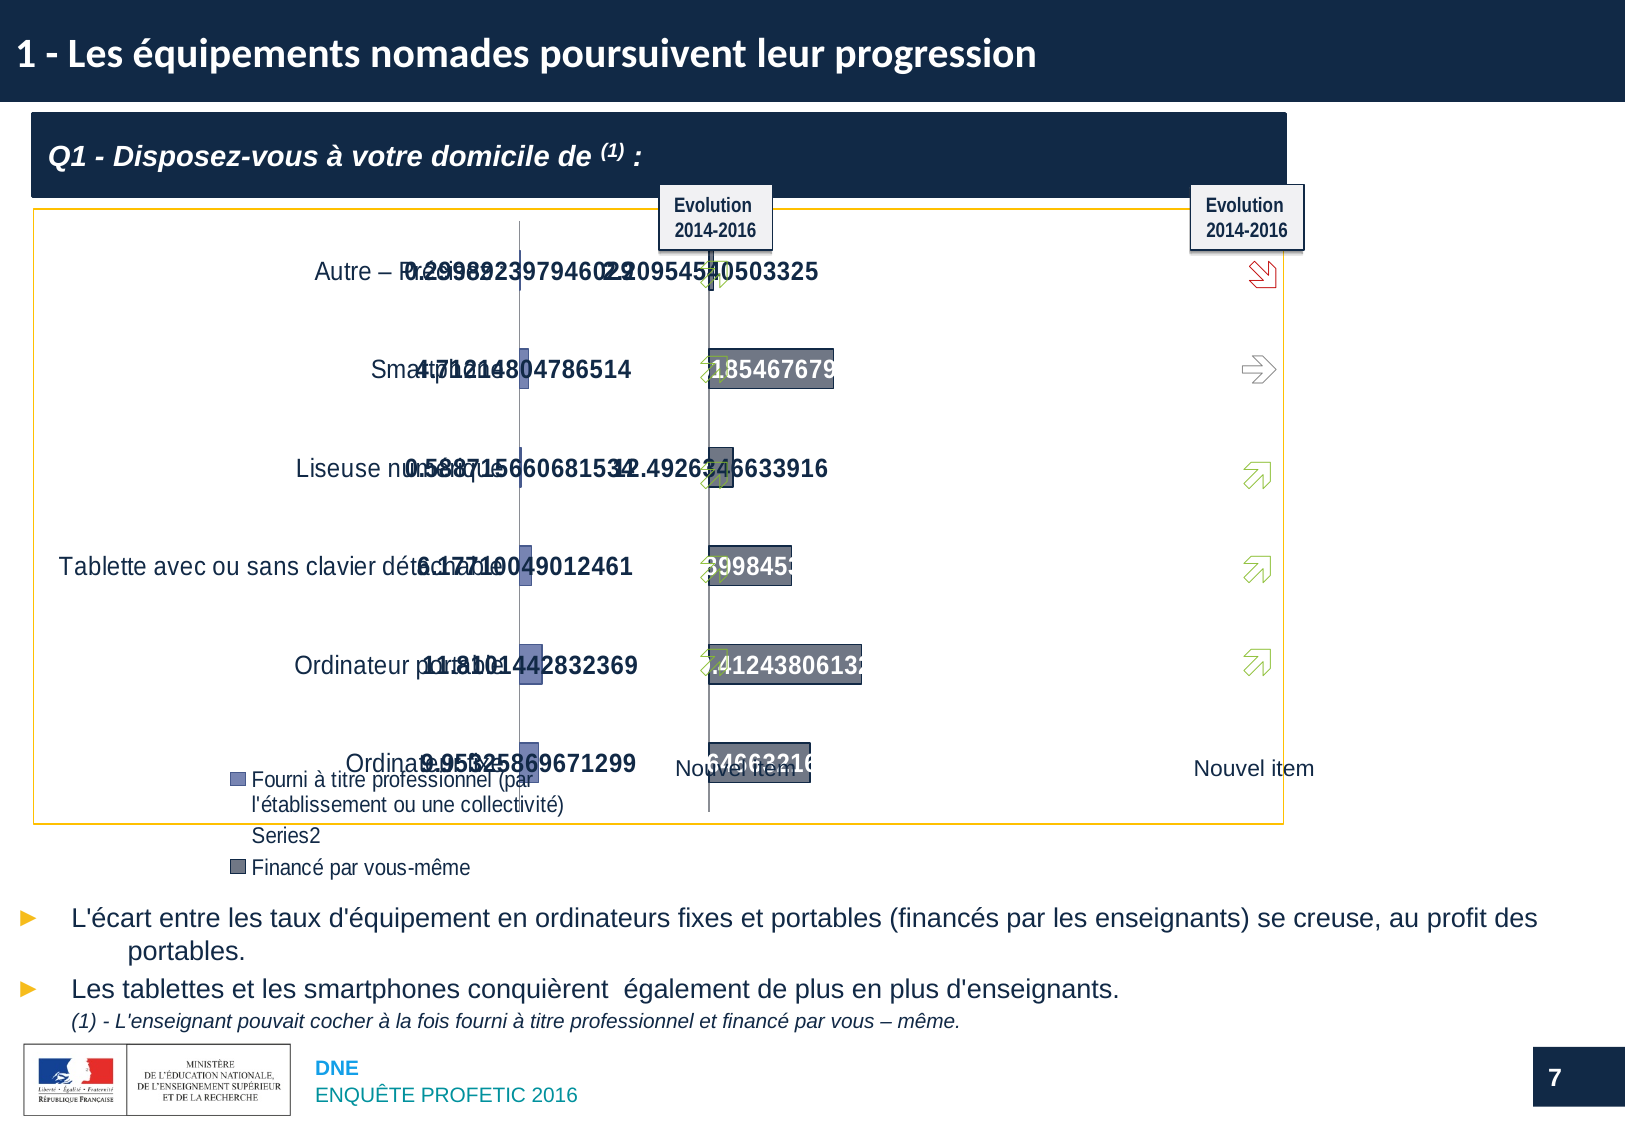

1 - Les équipements nomades poursuivent leur progression
Q1 - Disposez-vous à votre domicile de (1) :
Evolution
2014-2016
Evolution
2014-2016
### Chart
| Category | Fourni à titre professionnel (par l'établissement ou une collectivité) | | Financé par vous-même |
|---|---|---|---|
| Ordinateur fixe | 9.95325869671299 | 90.0467413032867 | 53.364663216405 |
| Ordinateur portable | 11.8101442832369 | 88.1898557167628 | 80.412438061326 |
| Tablette avec ou sans clavier détachable | 6.17710049012461 | 93.8228995098754 | 43.5089984533481 |
| Liseuse numérique | 0.588715660681534 | 99.4112843393188 | 12.4926346633916 |
| Smartphone | 4.71214804786514 | 95.2878519521349 | 65.6185467679611 |
| Autre – Précisez : | 0.299892397946029 | 99.7001076020539 | 2.20954540503325 |









Nouvel item
Nouvel item
# L'écart entre les taux d'équipement en ordinateurs fixes et portables (financés par les enseignants) se creuse, au profit des portables.
Les tablettes et les smartphones conquièrent également de plus en plus d'enseignants.
(1) - L'enseignant pouvait cocher à la fois fourni à titre professionnel et financé par vous – même.
7